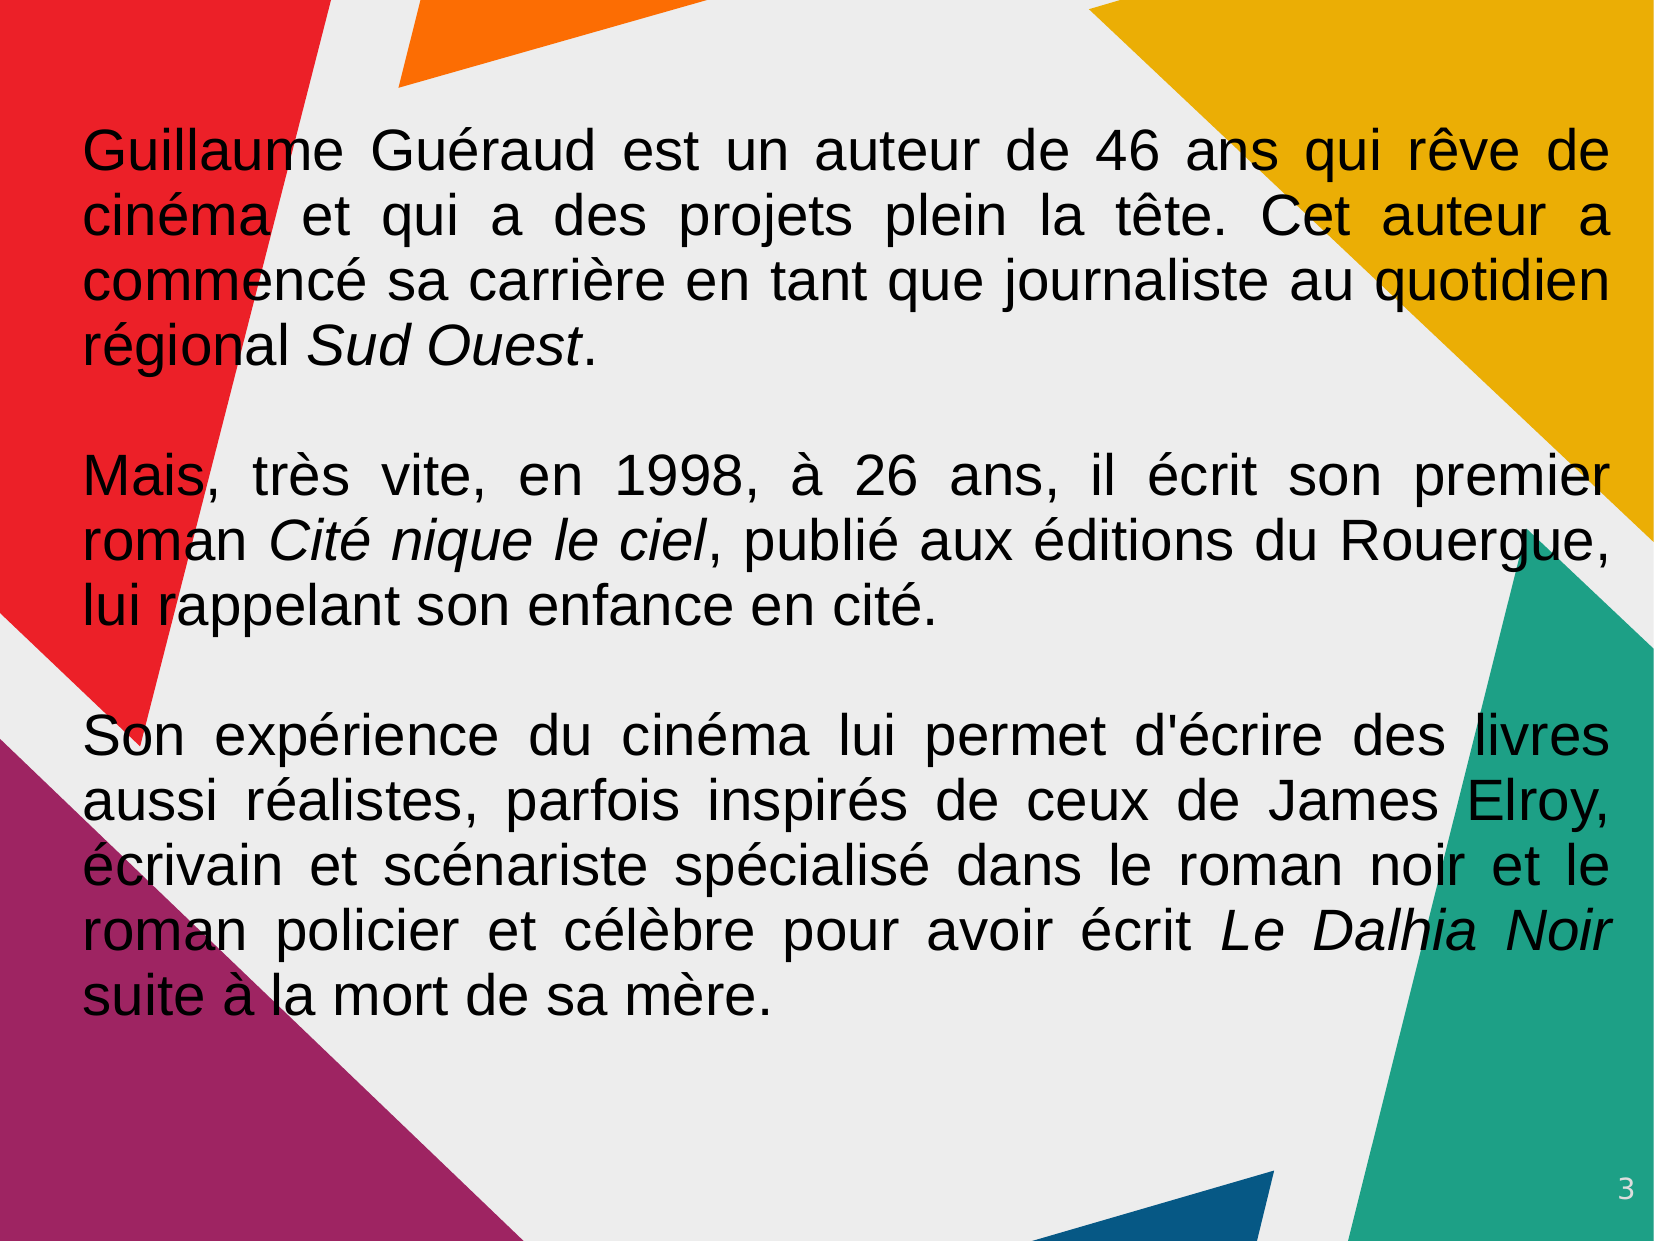

# Guillaume Guéraud est un auteur de 46 ans qui rêve de cinéma et qui a des projets plein la tête. Cet auteur a commencé sa carrière en tant que journaliste au quotidien régional Sud Ouest.
Mais, très vite, en 1998, à 26 ans, il écrit son premier roman Cité nique le ciel, publié aux éditions du Rouergue, lui rappelant son enfance en cité.
Son expérience du cinéma lui permet d'écrire des livres aussi réalistes, parfois inspirés de ceux de James Elroy, écrivain et scénariste spécialisé dans le roman noir et le roman policier et célèbre pour avoir écrit Le Dalhia Noir suite à la mort de sa mère.
3